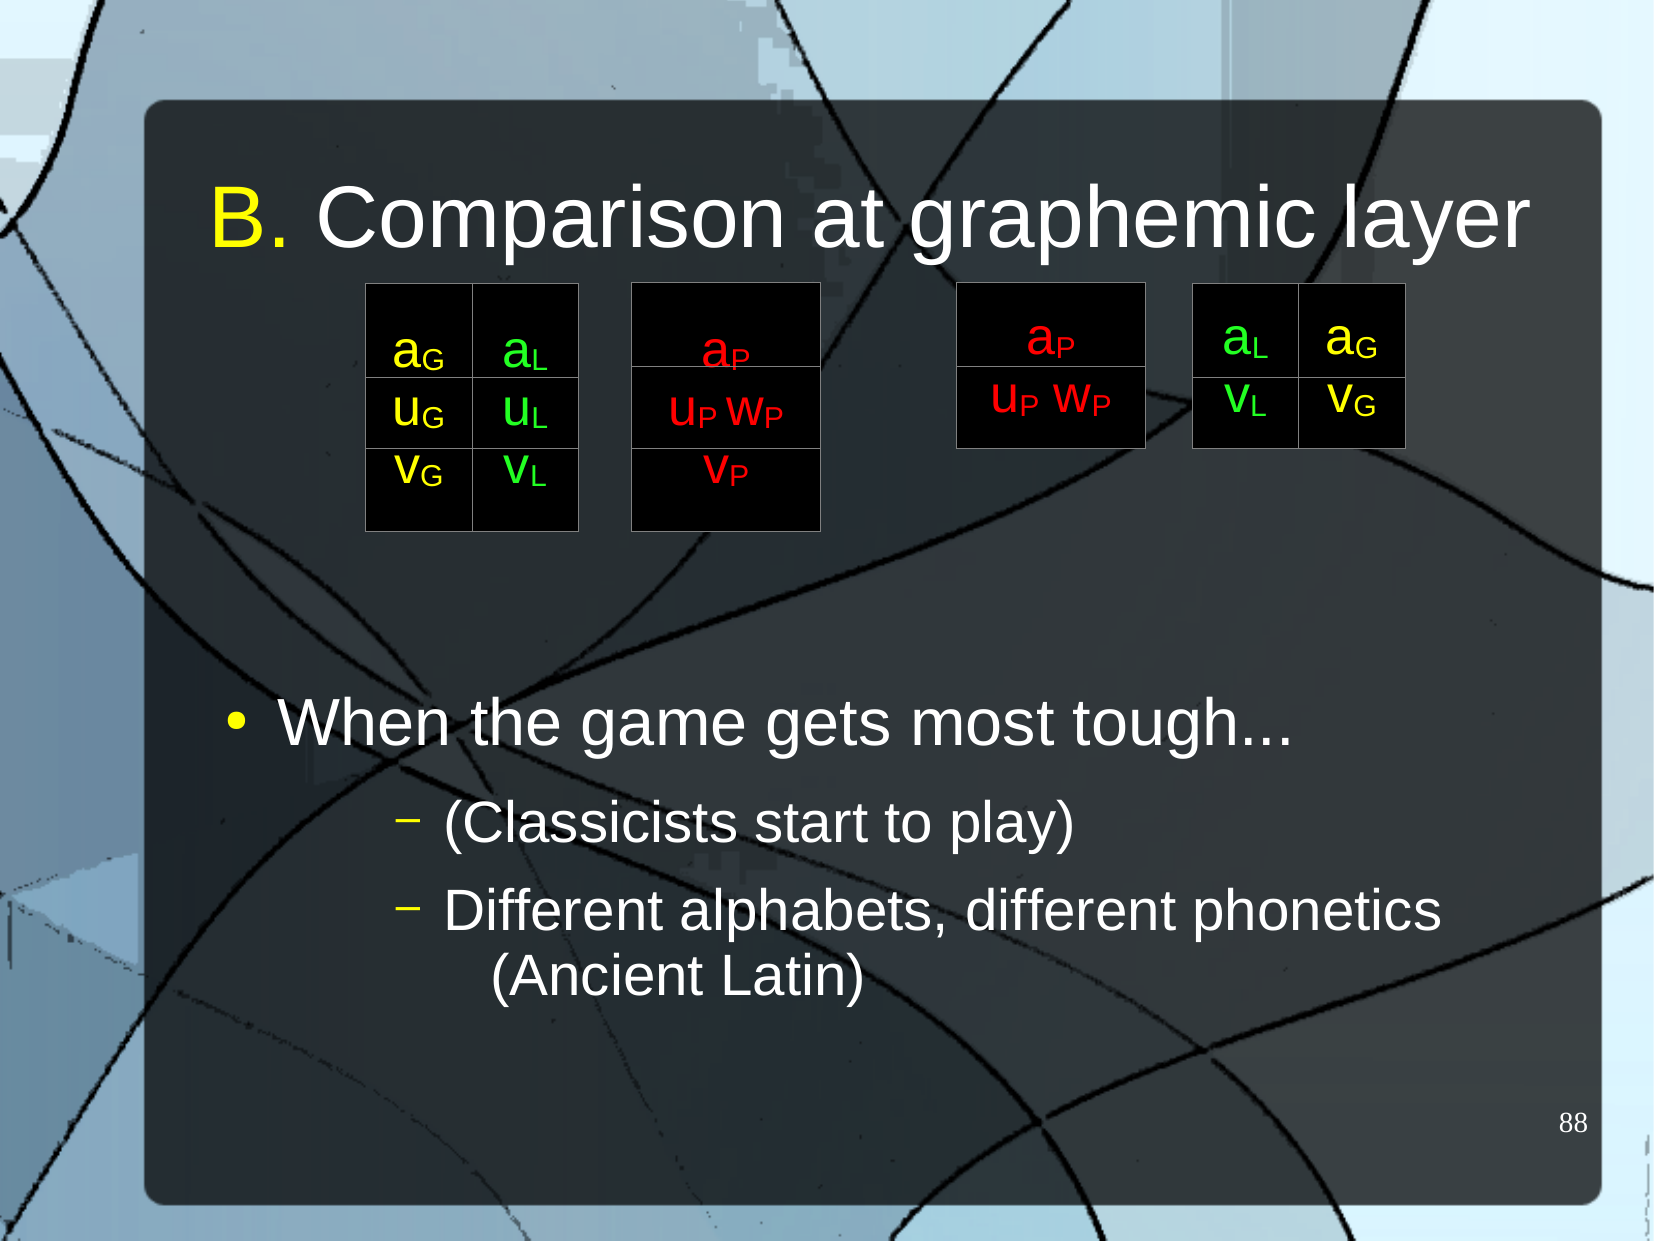

# B. Comparison at graphemic layer
aP
uP wP
vP
aP
uP wP
aG
uG
vG
aL
vL
aL
uL
vL
aG
vG
When the game gets most tough...
(Classicists start to play)
Different alphabets, different phonetics (Ancient Latin)
88